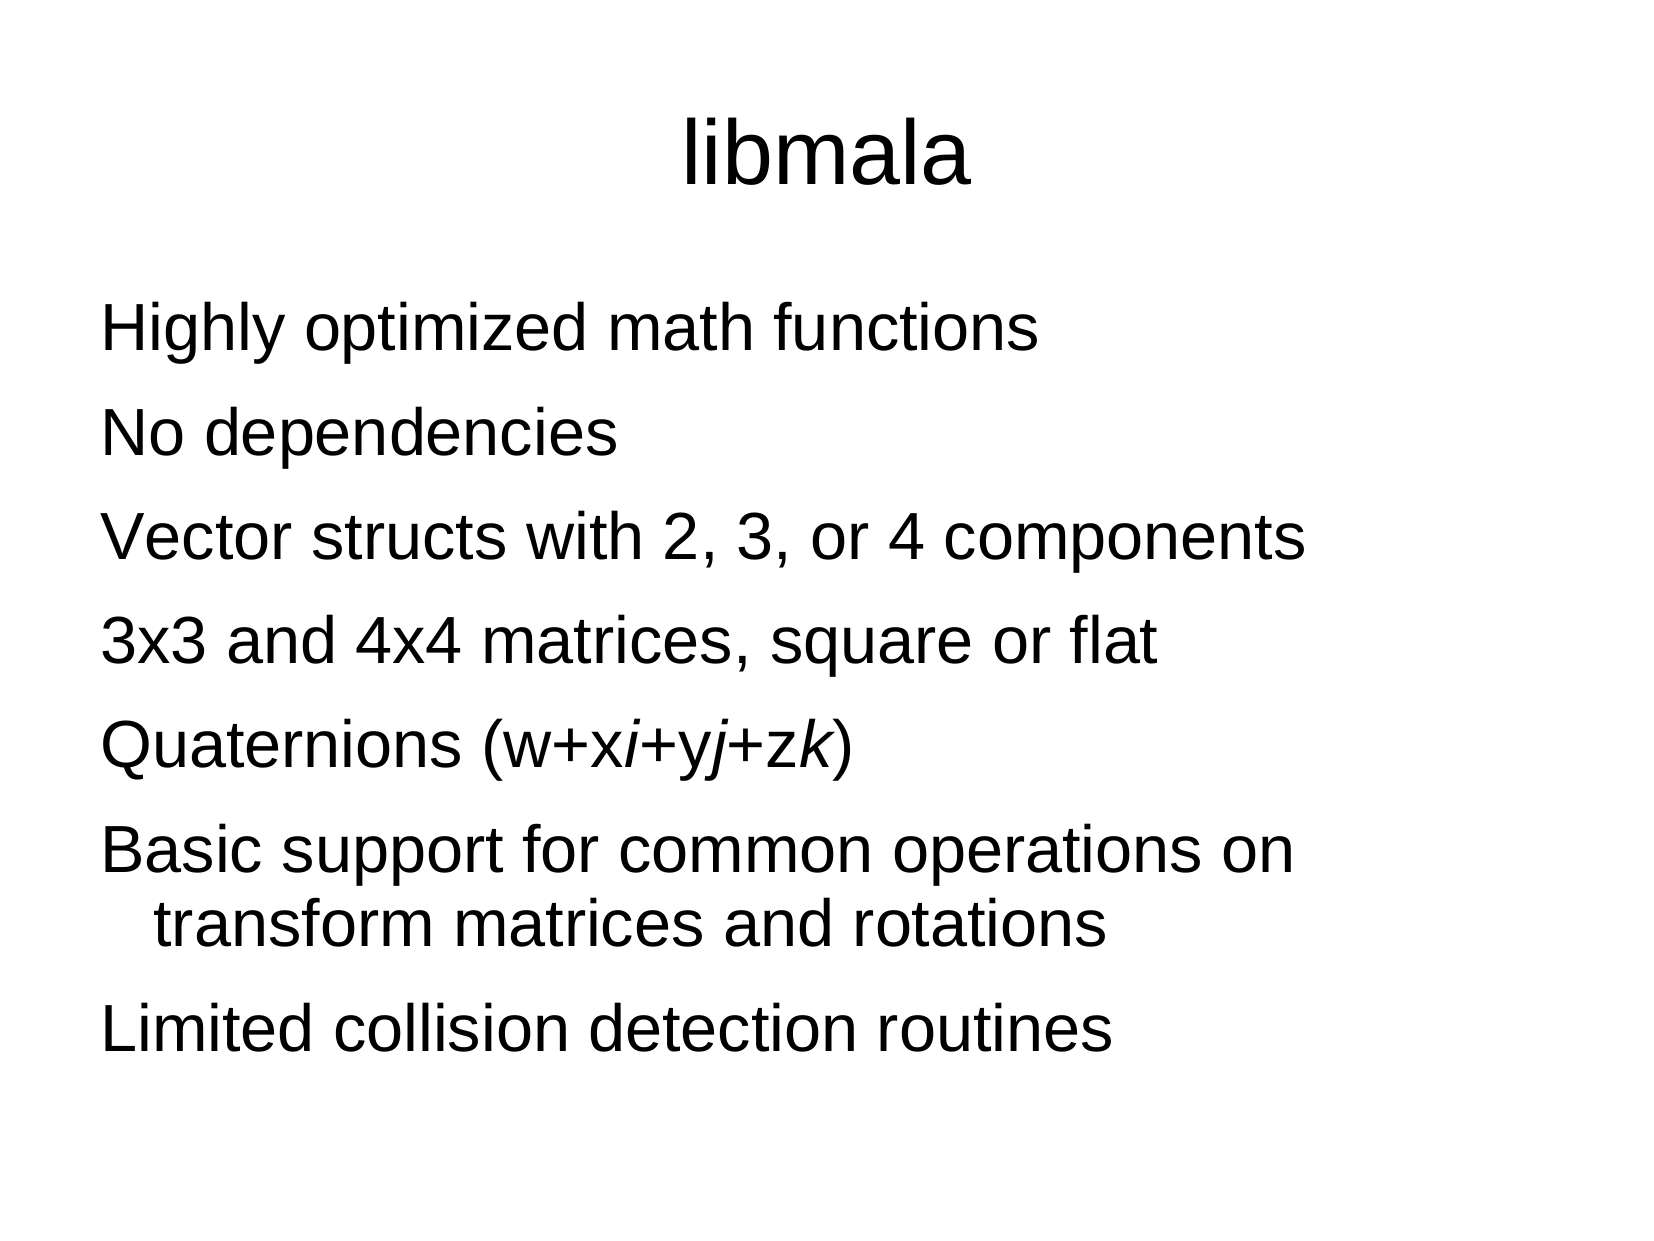

# libmala
Highly optimized math functions
No dependencies
Vector structs with 2, 3, or 4 components
3x3 and 4x4 matrices, square or flat
Quaternions (w+xi+yj+zk)
Basic support for common operations on transform matrices and rotations
Limited collision detection routines